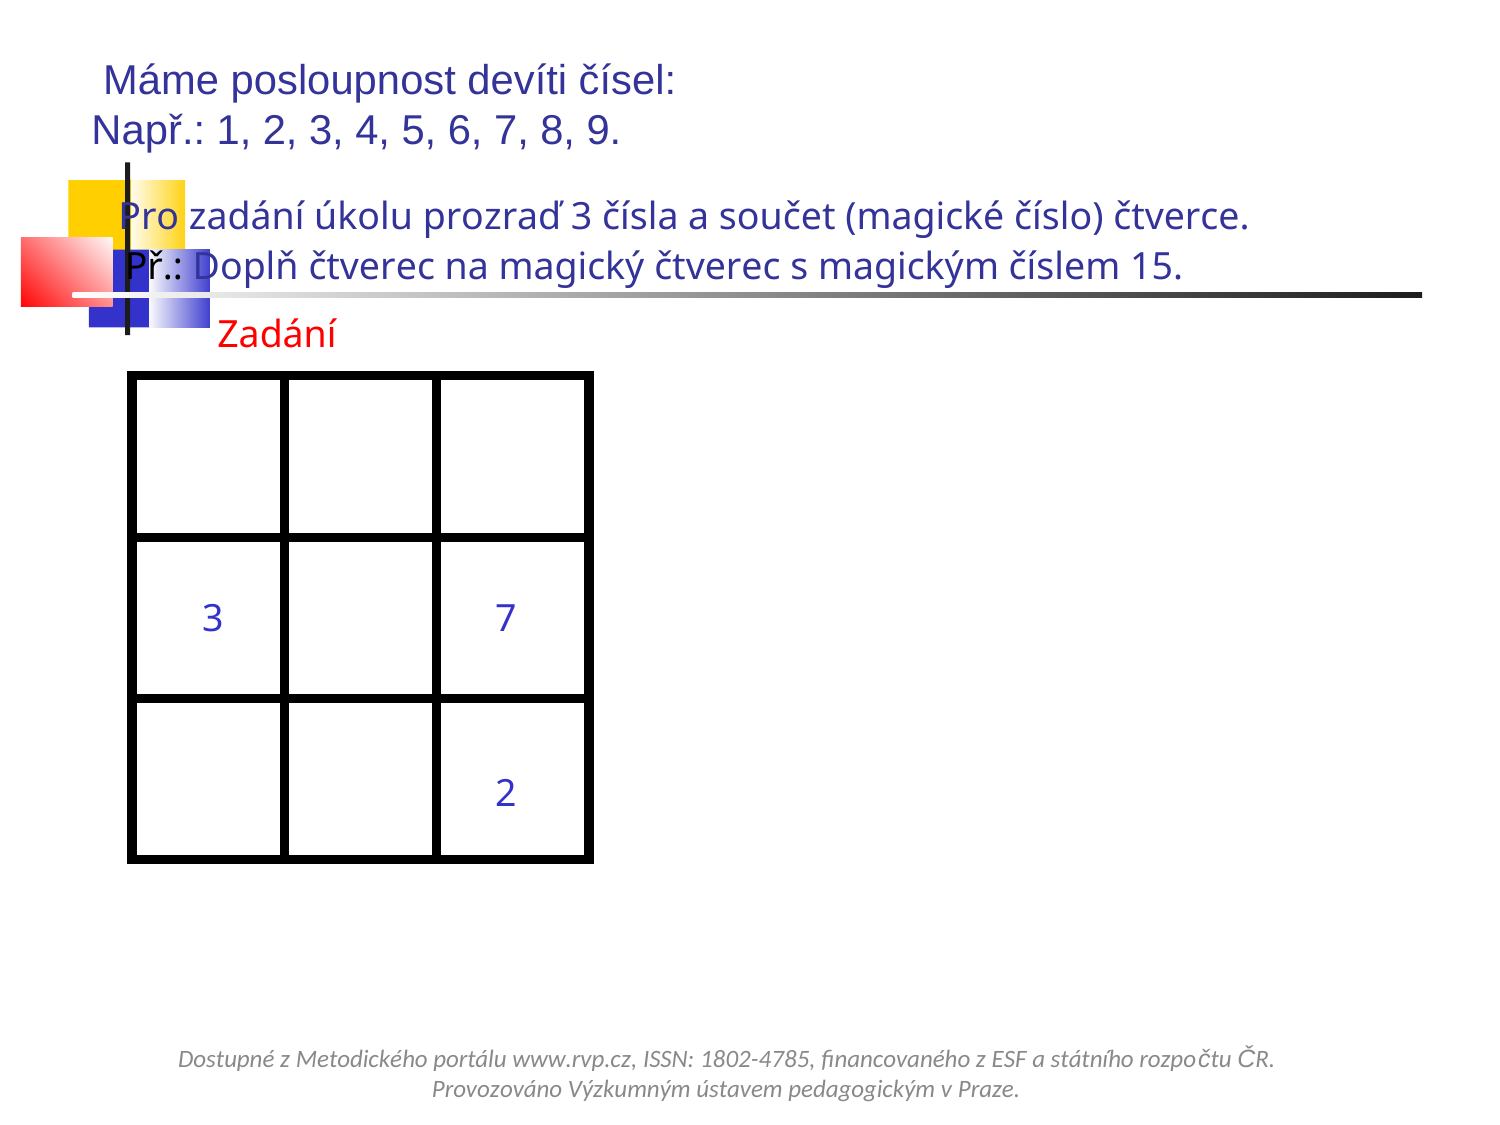

Máme posloupnost devíti čísel:
Např.: 1, 2, 3, 4, 5, 6, 7, 8, 9.
#
Pro zadání úkolu prozraď 3 čísla a součet (magické číslo) čtverce.
Př.: Doplň čtverec na magický čtverec s magickým číslem 15.
Zadání
Řešení
3
7
2
Dostupné z Metodického portálu www.rvp.cz, ISSN: 1802-4785, financovaného z ESF a státního rozpočtu ČR. Provozováno Výzkumným ústavem pedagogickým v Praze.